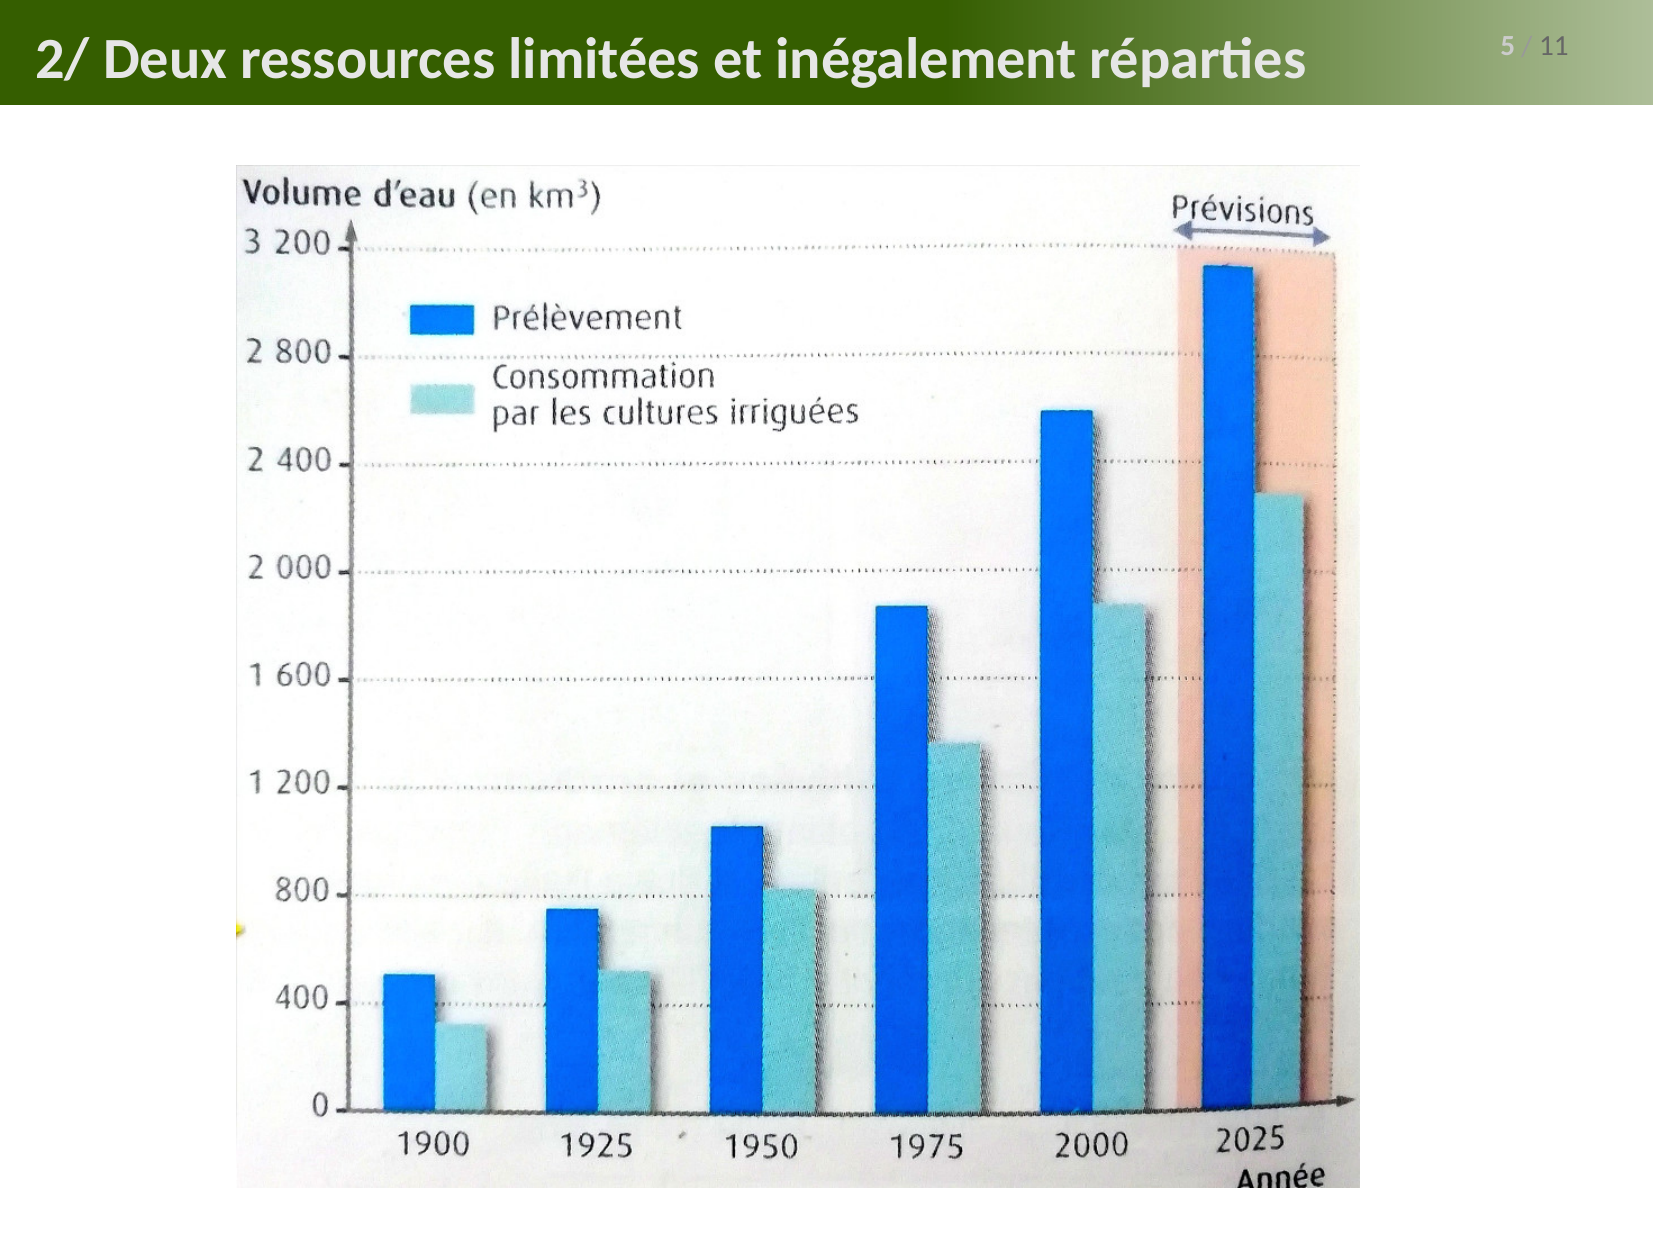

# 2/ Deux ressources limitées et inégalement réparties